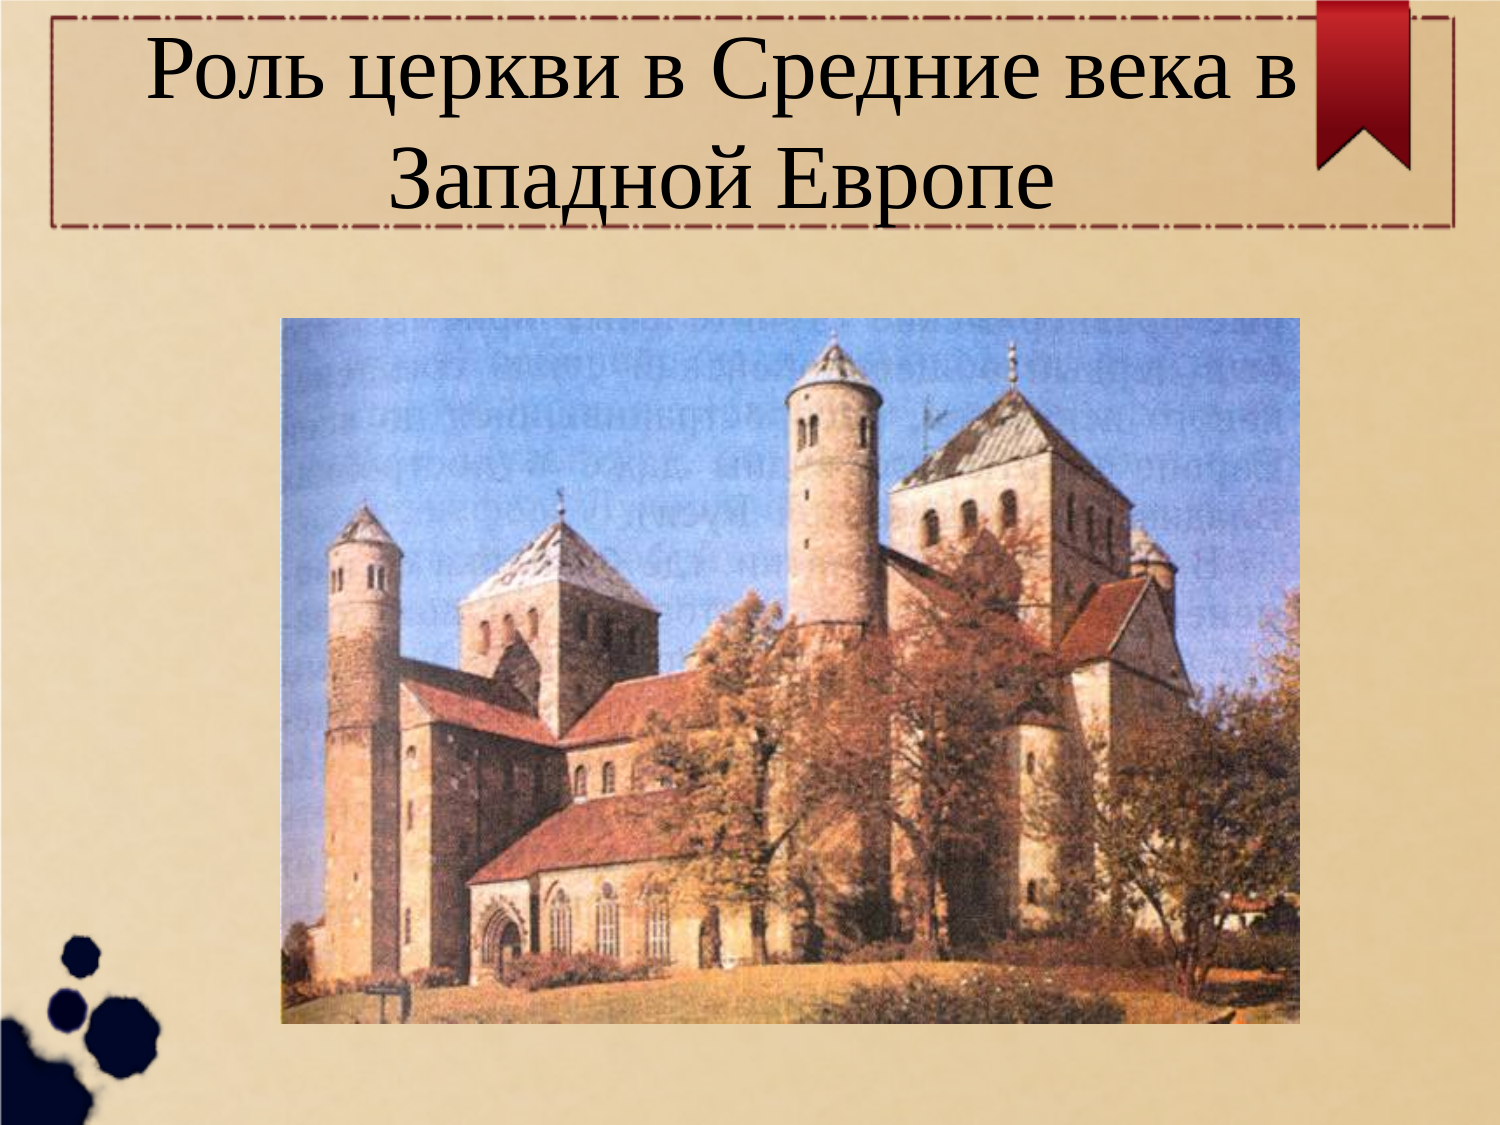

# Роль церкви в Средние века в Западной Европе